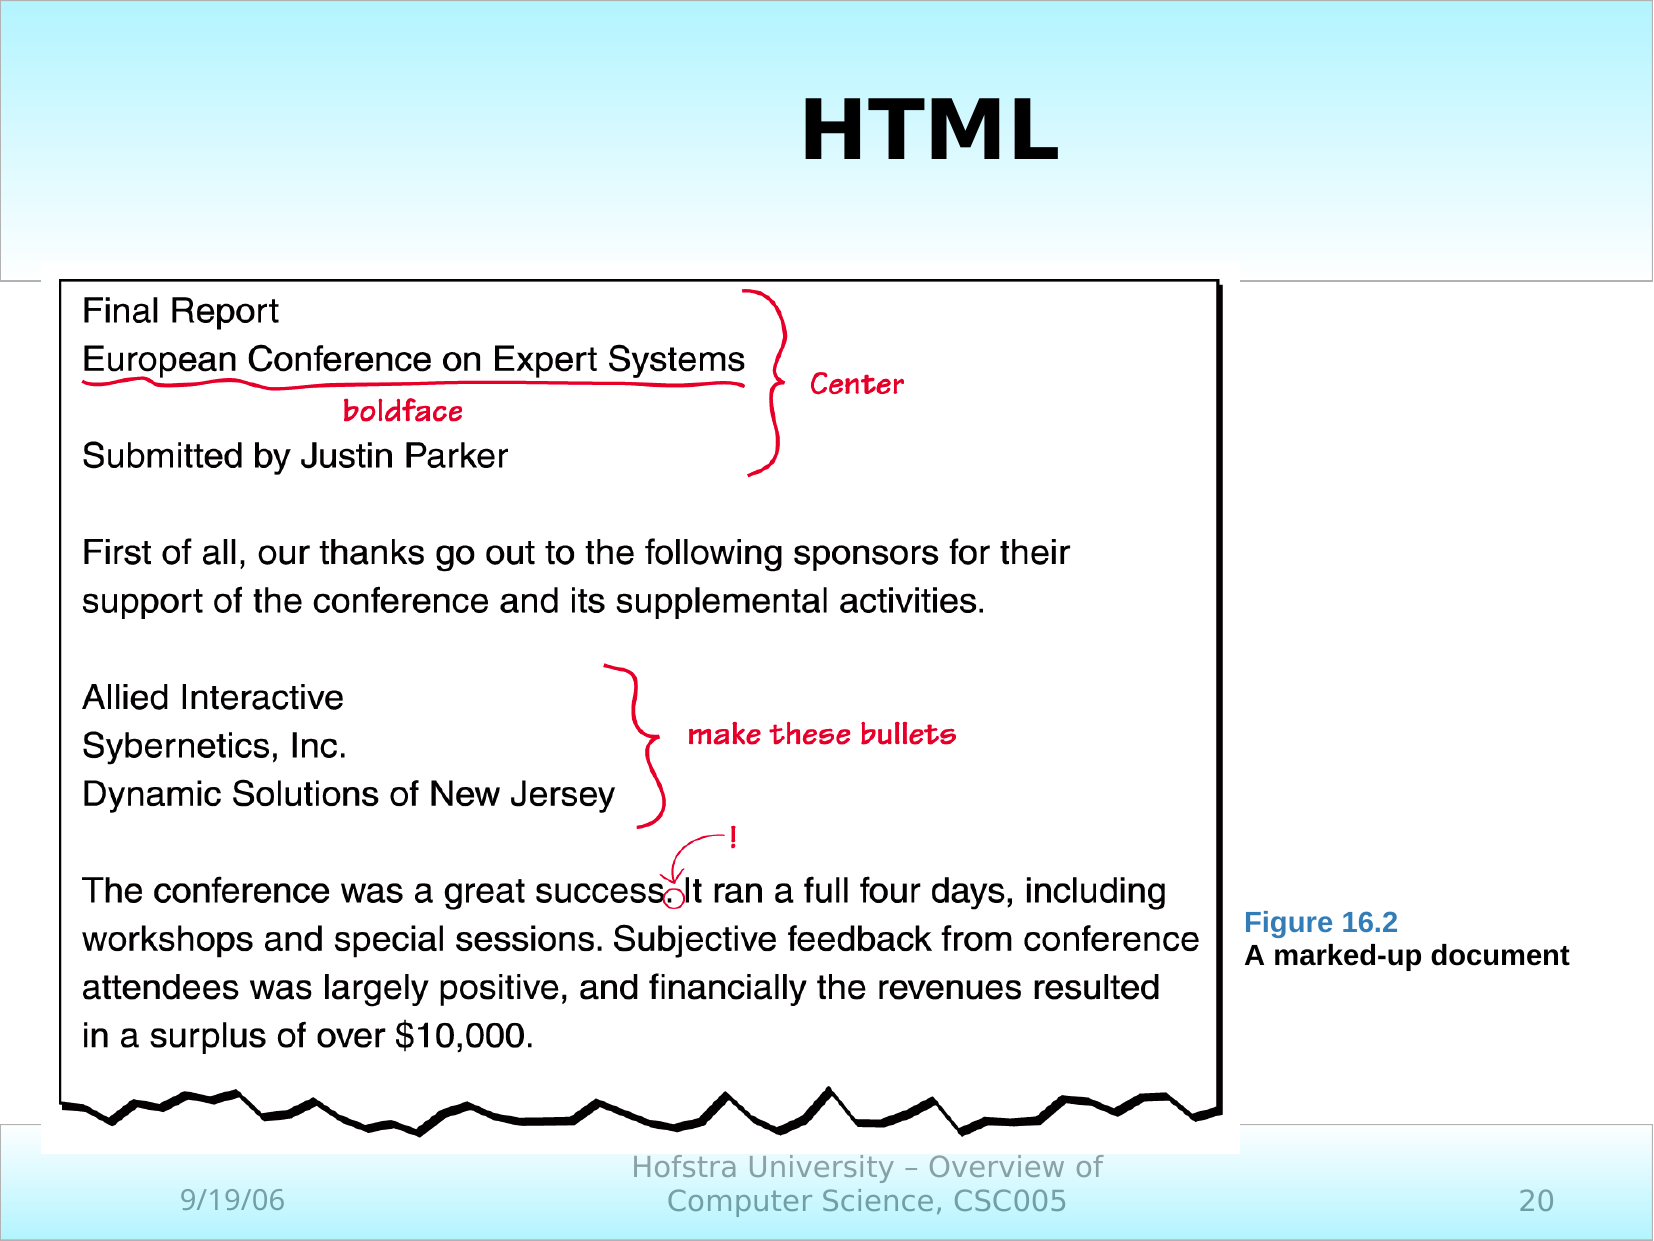

# HTML
Figure 16.2
A marked-up document
20